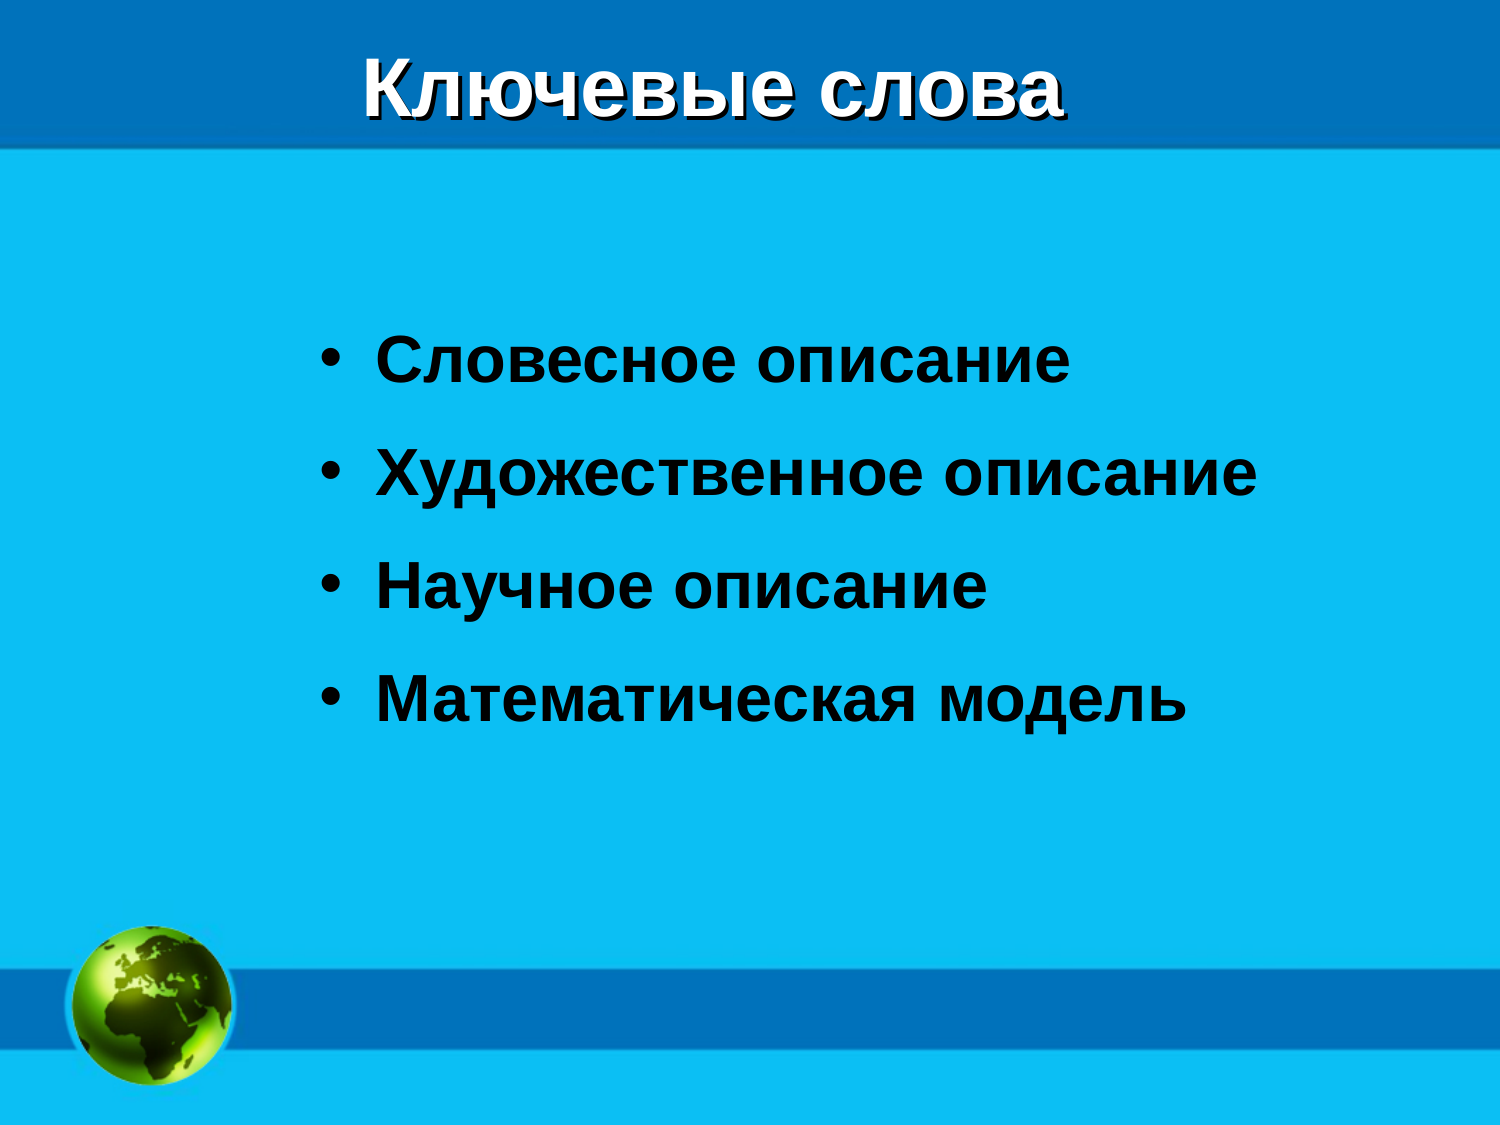

# Ключевые слова
Словесное описание
Художественное описание
Научное описание
Математическая модель